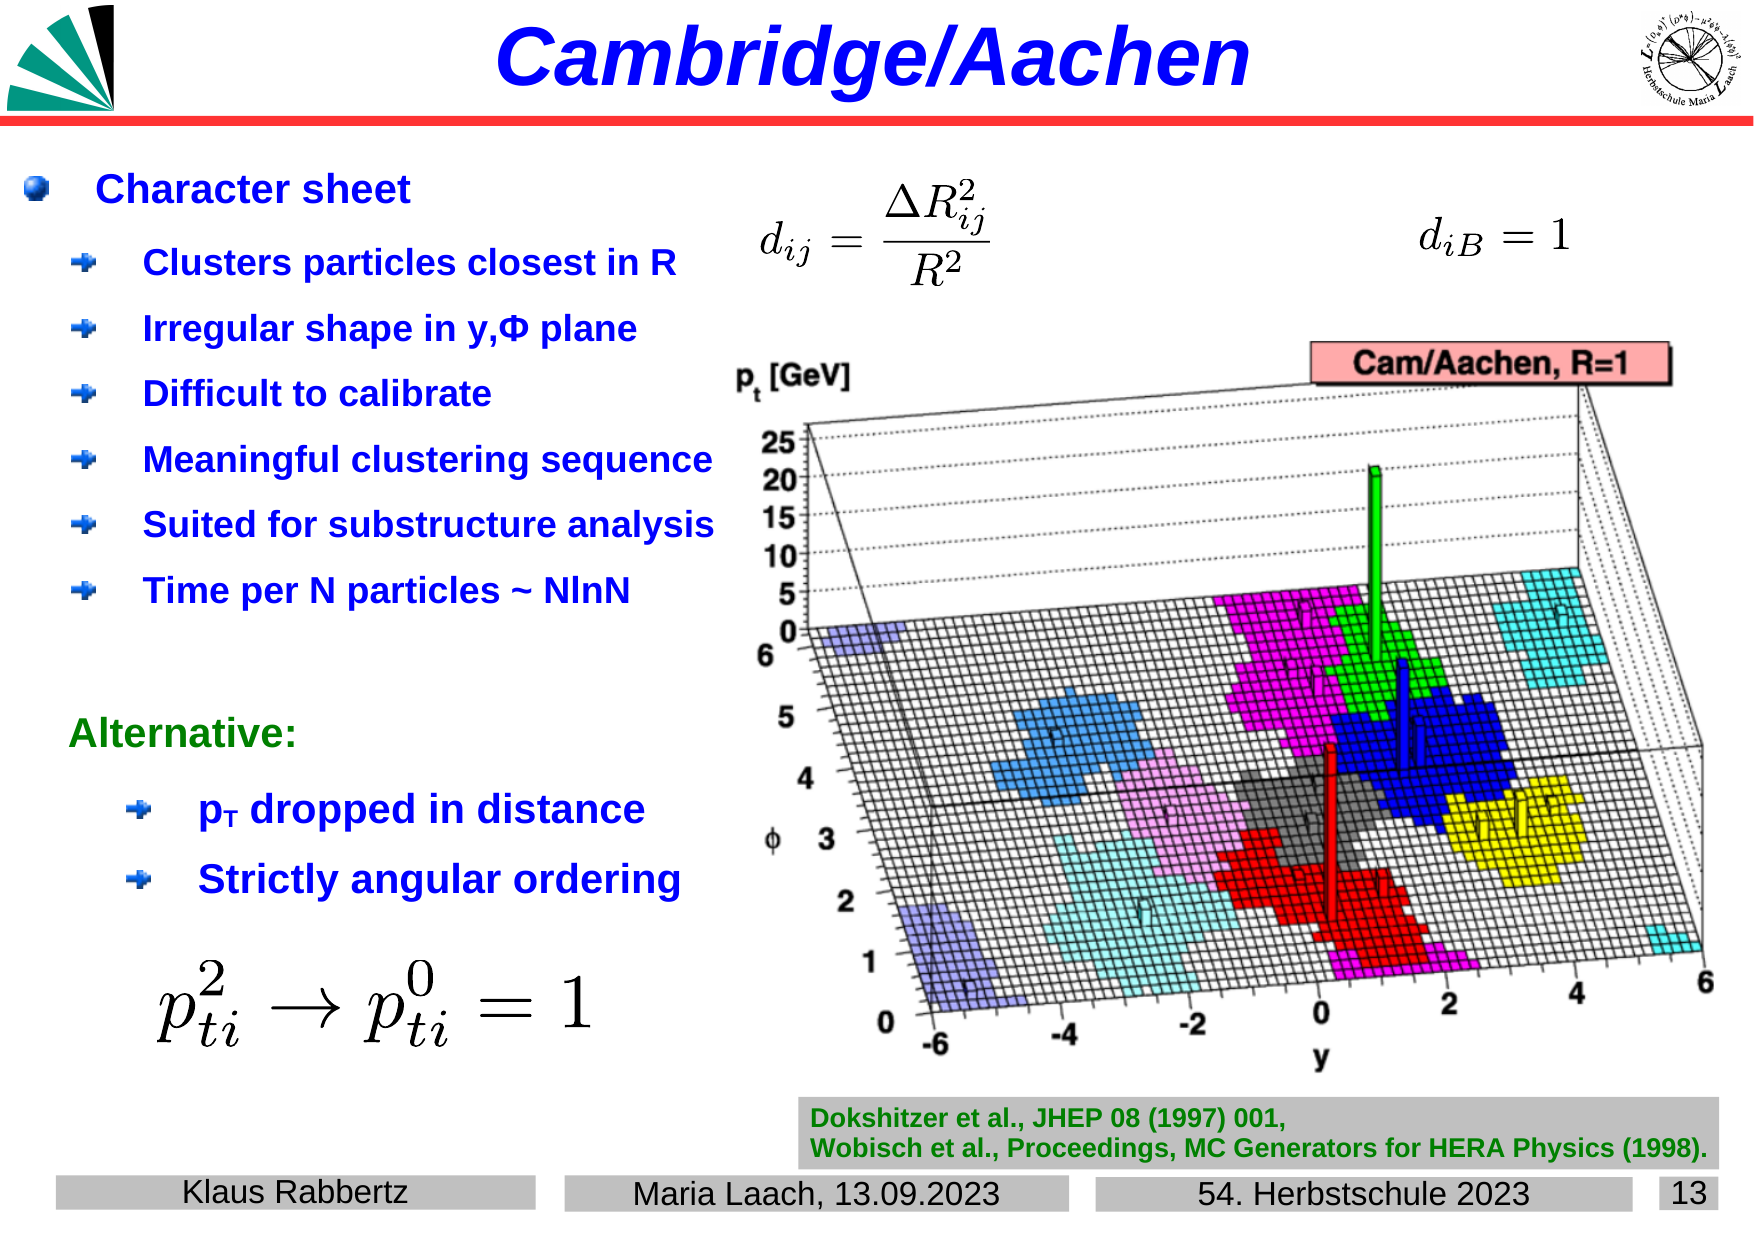

# Cambridge/Aachen
Character sheet
Clusters particles closest in R
Irregular shape in y,Φ plane
Difficult to calibrate
Meaningful clustering sequence
Suited for substructure analysis
Time per N particles ~ NlnN
Alternative:
pT dropped in distance
Strictly angular ordering
Dokshitzer et al., JHEP 08 (1997) 001,
Wobisch et al., Proceedings, MC Generators for HERA Physics (1998).